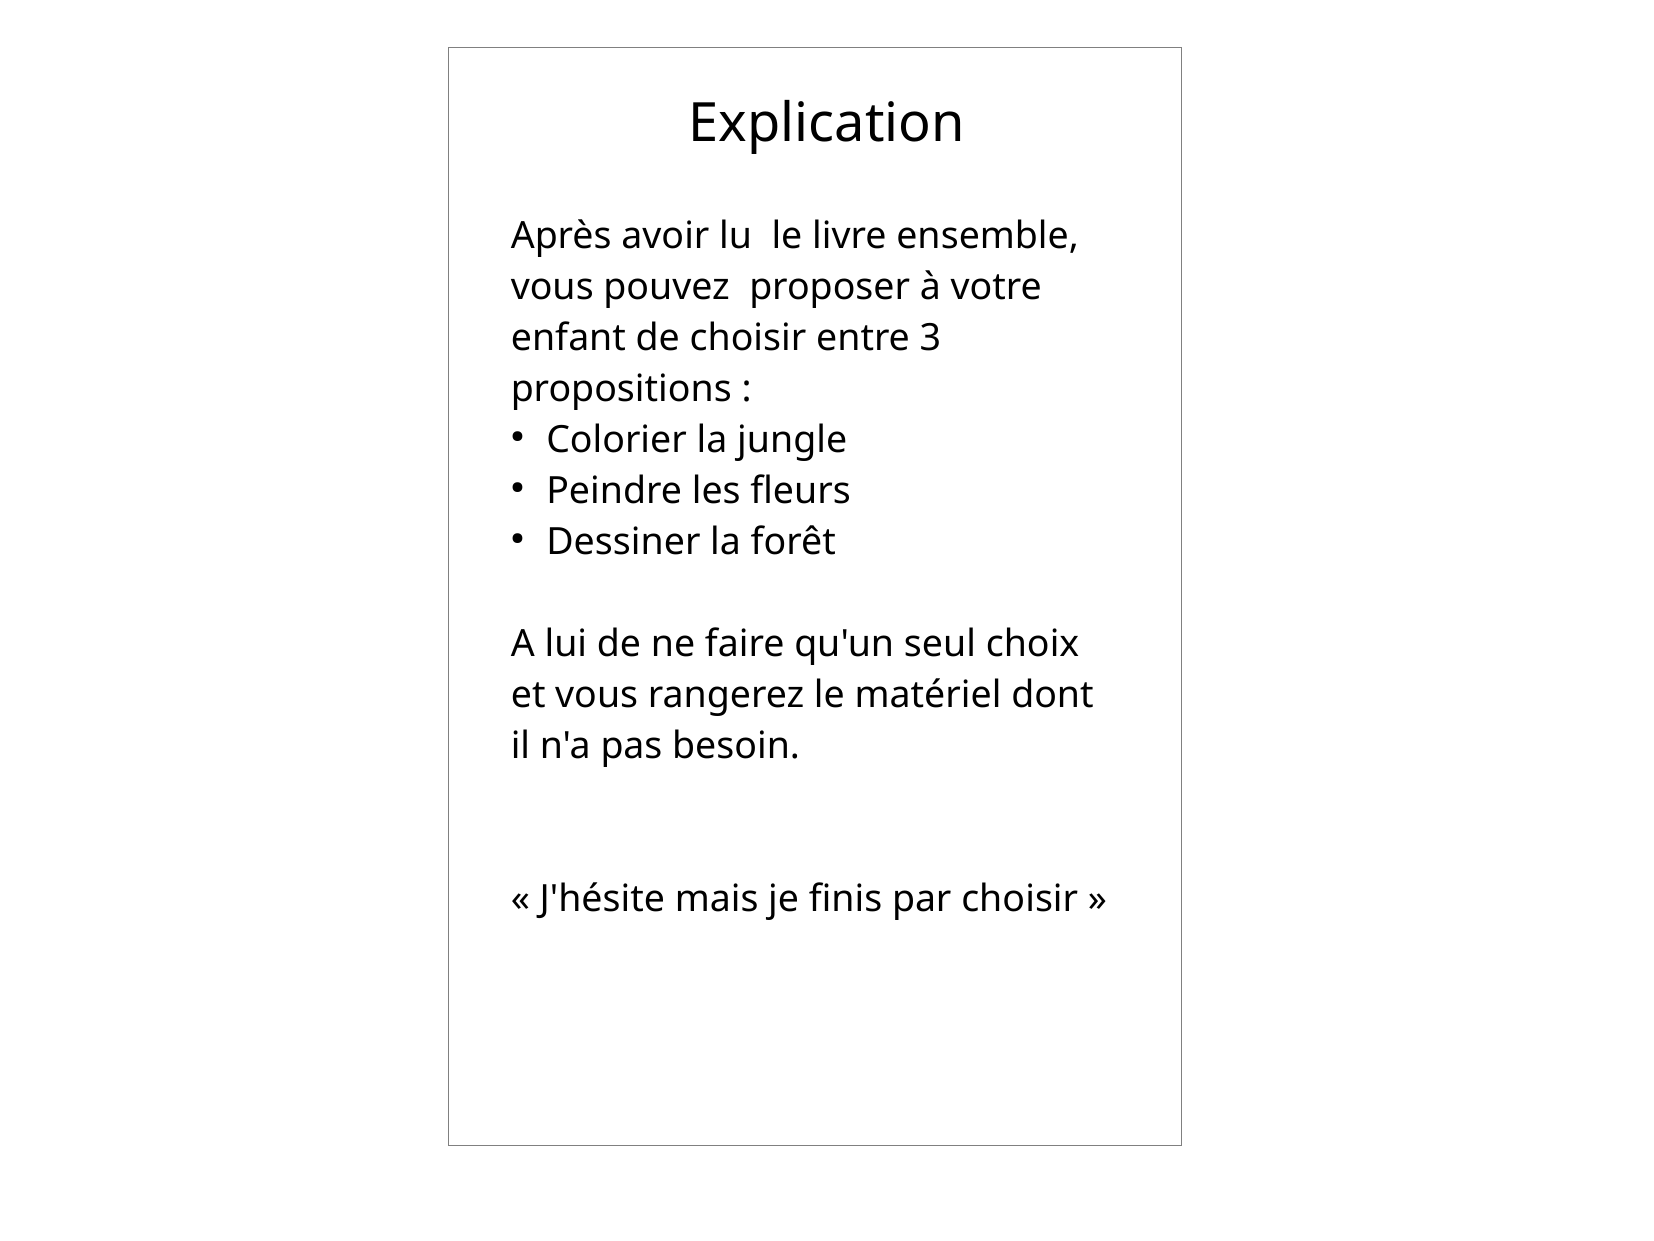

Explication
Après avoir lu le livre ensemble, vous pouvez proposer à votre enfant de choisir entre 3 propositions :
Colorier la jungle
Peindre les fleurs
Dessiner la forêt
A lui de ne faire qu'un seul choix et vous rangerez le matériel dont il n'a pas besoin.
« J'hésite mais je finis par choisir »